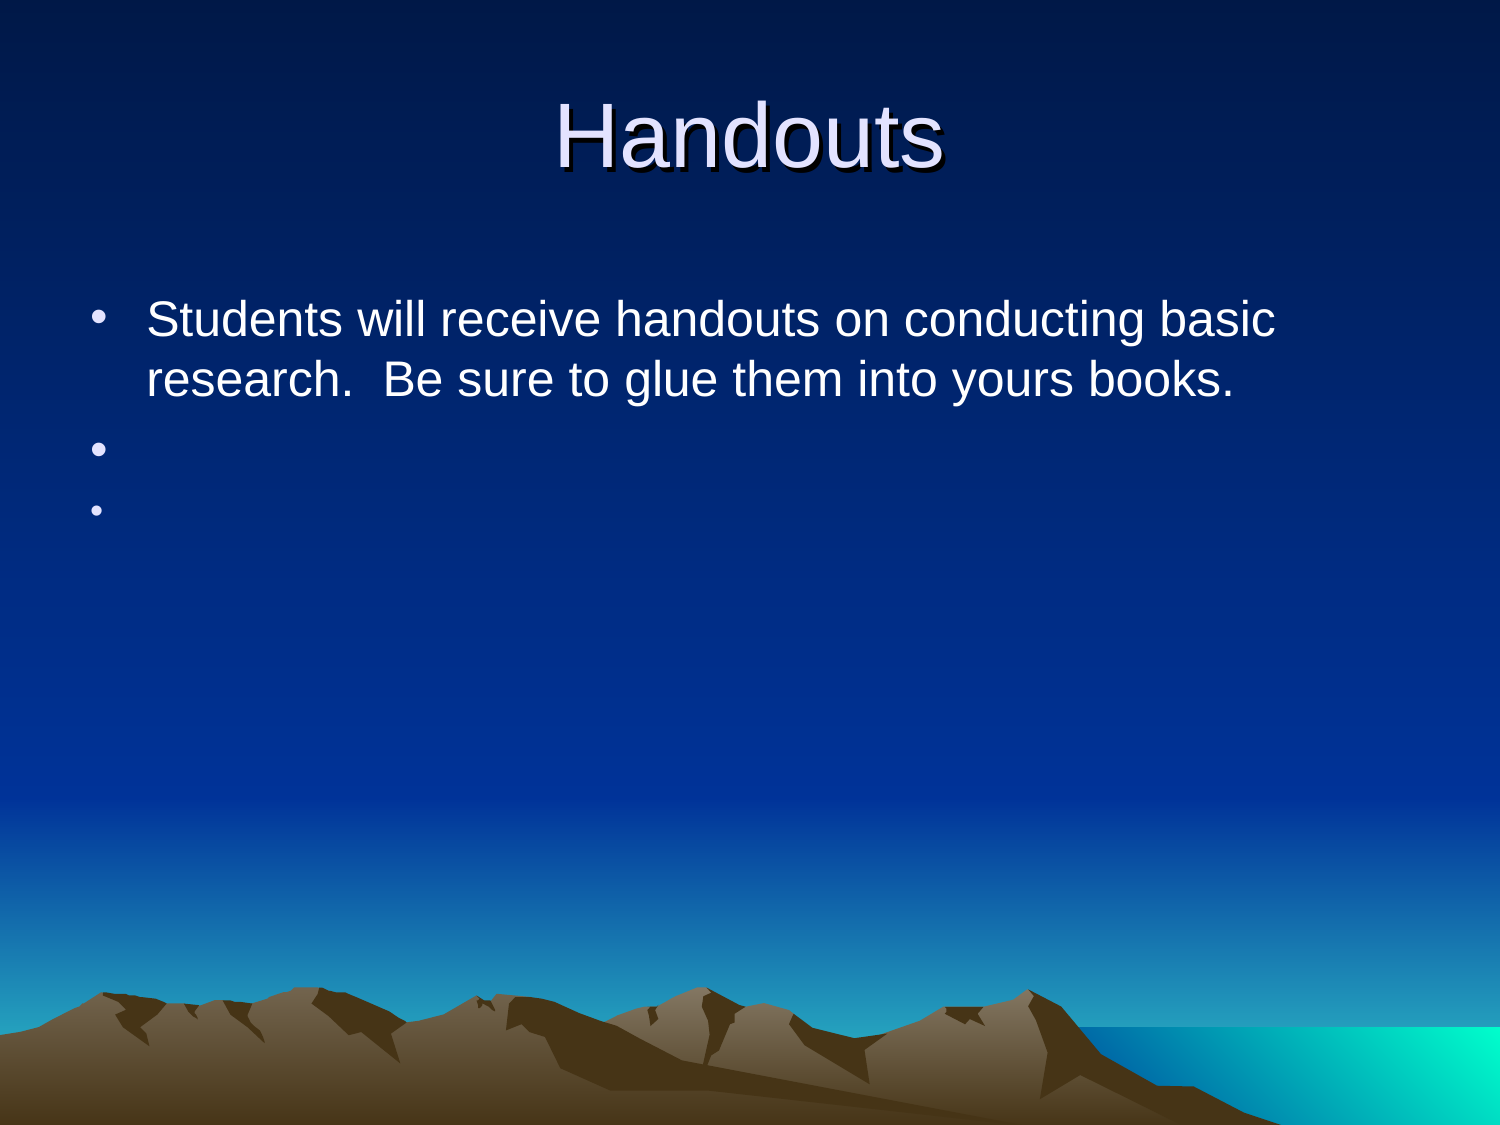

# Handouts
Students will receive handouts on conducting basic research. Be sure to glue them into yours books.